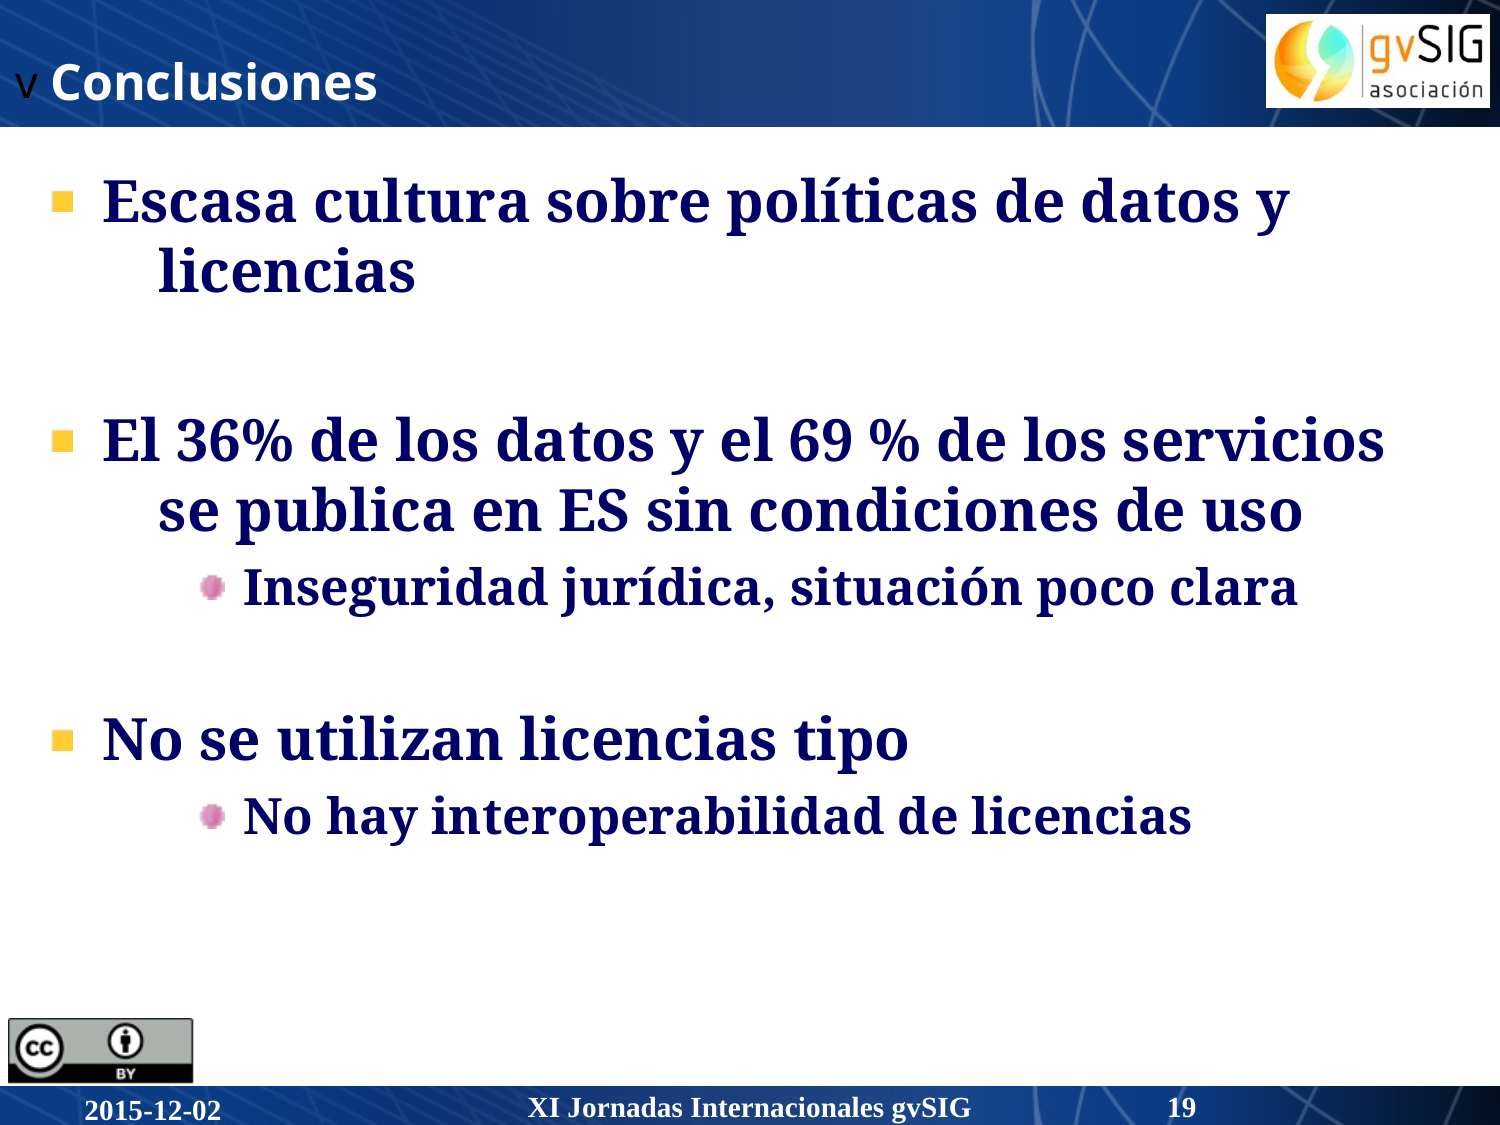

# Conclusiones
Escasa cultura sobre políticas de datos y licencias
El 36% de los datos y el 69 % de los servicios se publica en ES sin condiciones de uso
Inseguridad jurídica, situación poco clara
No se utilizan licencias tipo
No hay interoperabilidad de licencias